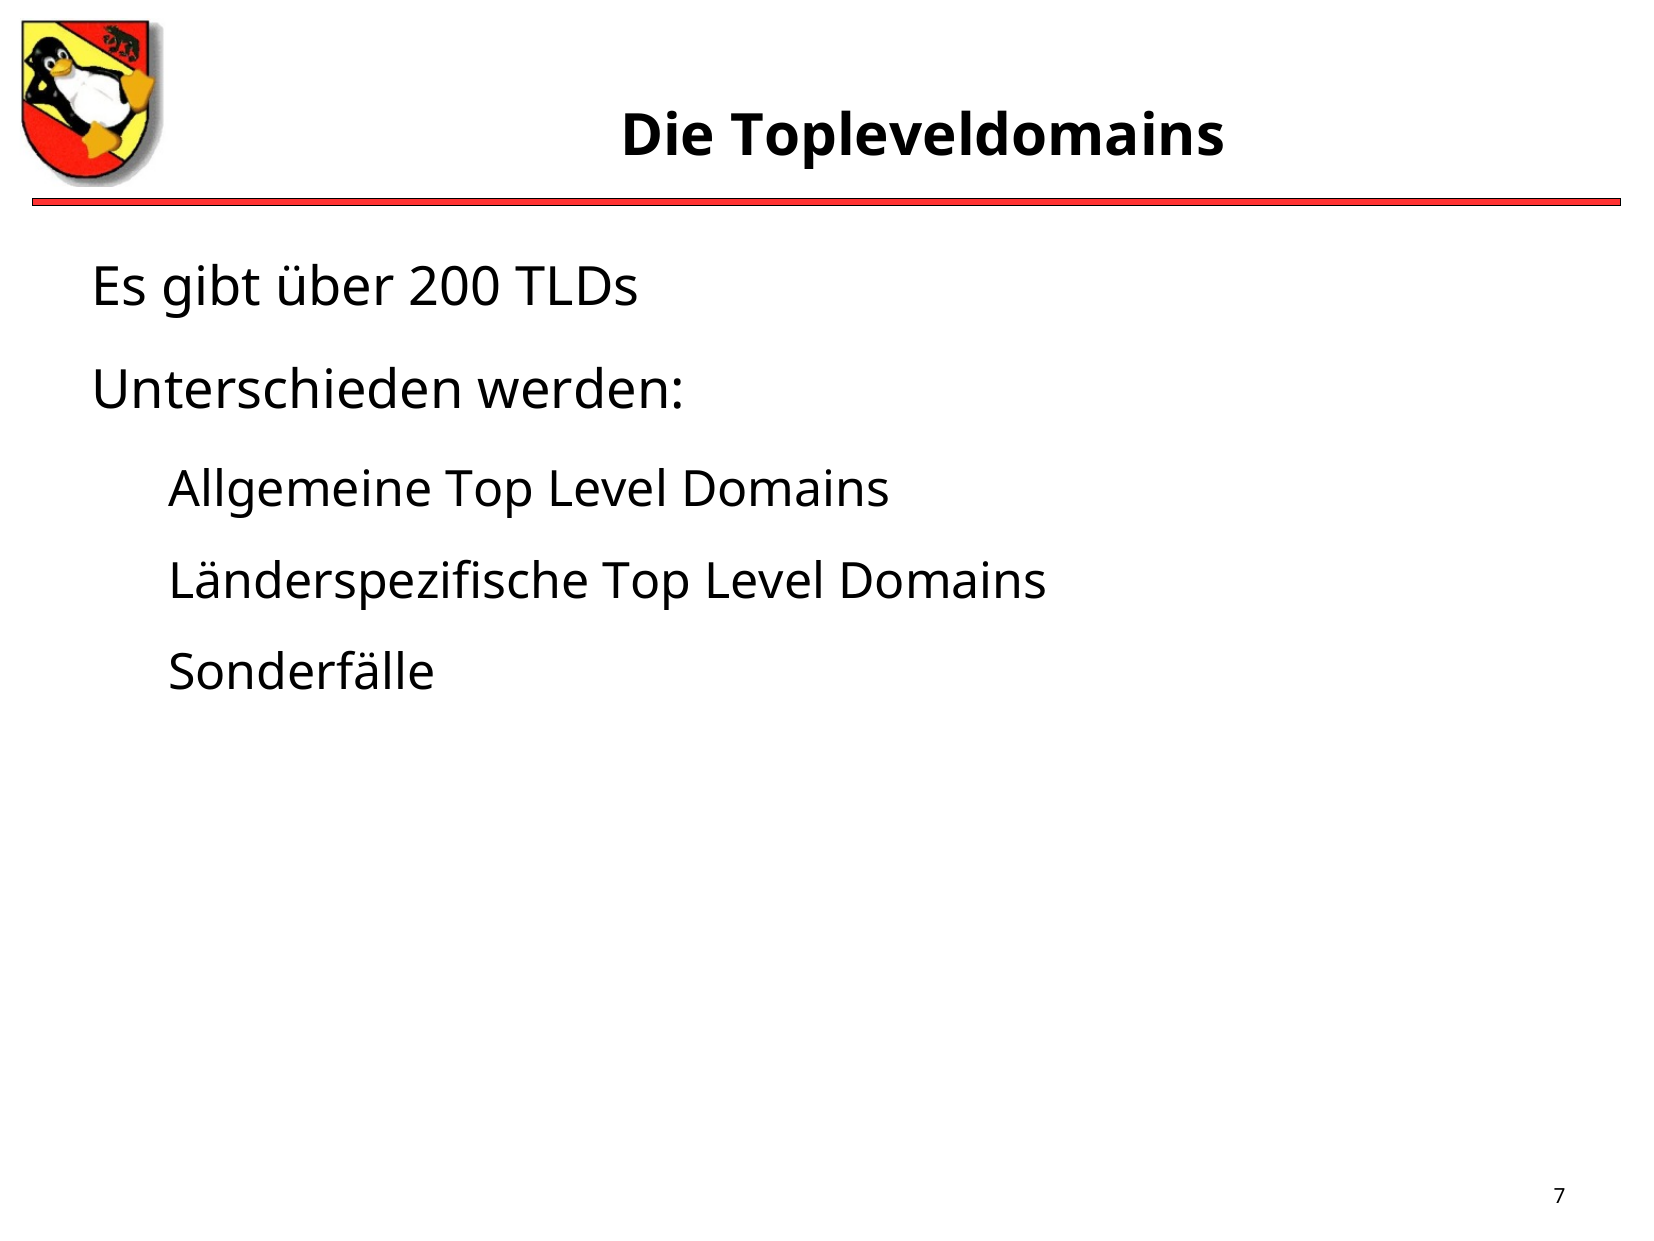

# Die Topleveldomains
Es gibt über 200 TLDs
Unterschieden werden:
Allgemeine Top Level Domains
Länderspezifische Top Level Domains
Sonderfälle